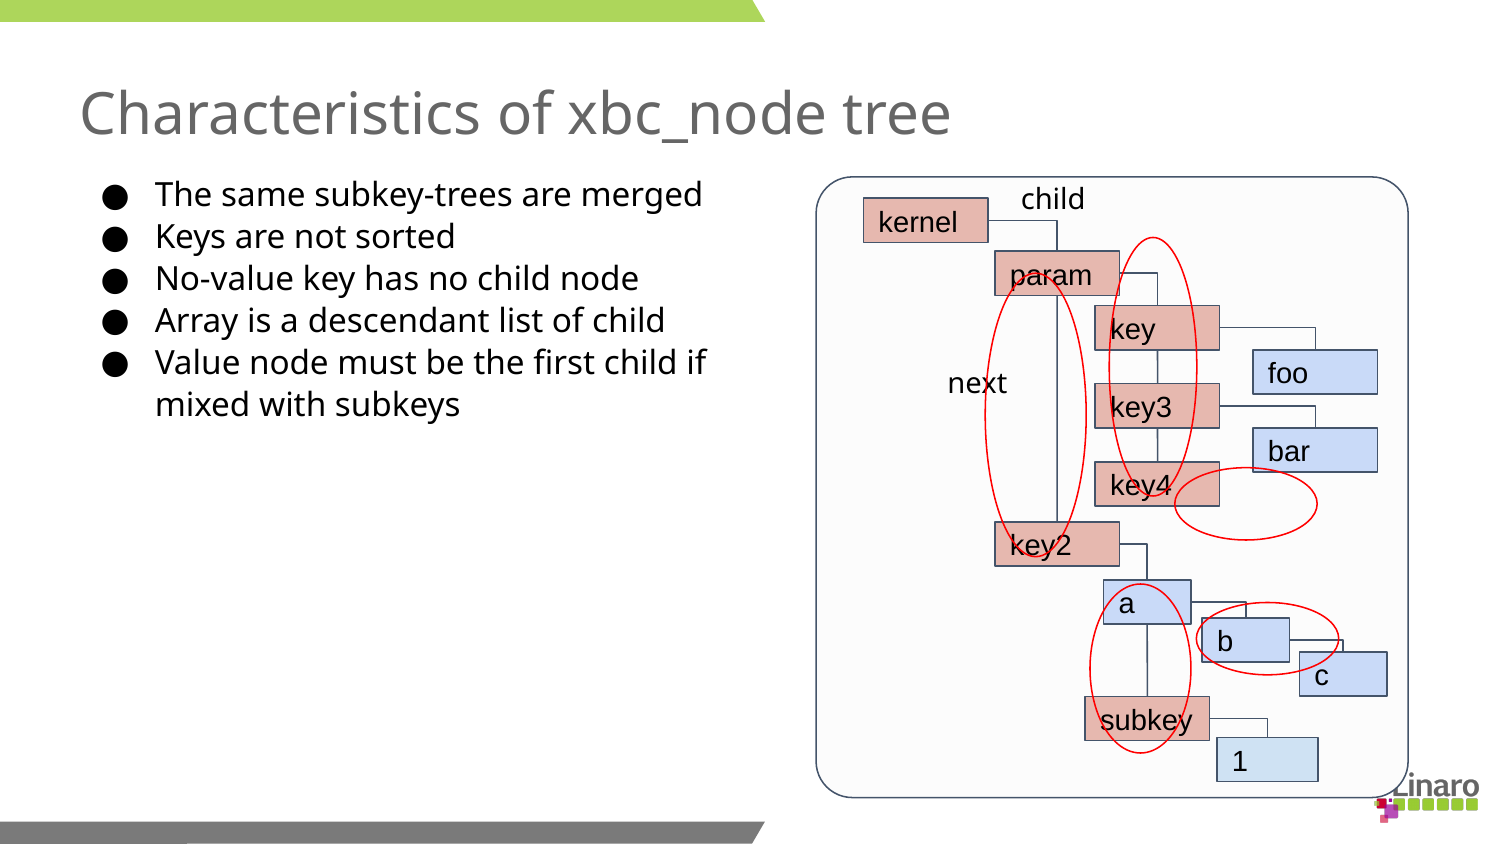

# Characteristics of xbc_node tree
The same subkey-trees are merged
Keys are not sorted
No-value key has no child node
Array is a descendant list of child
Value node must be the first child if mixed with subkeys
child
kernel
param
key
next
foo
key3
bar
key4
key2
a
b
c
subkey
1